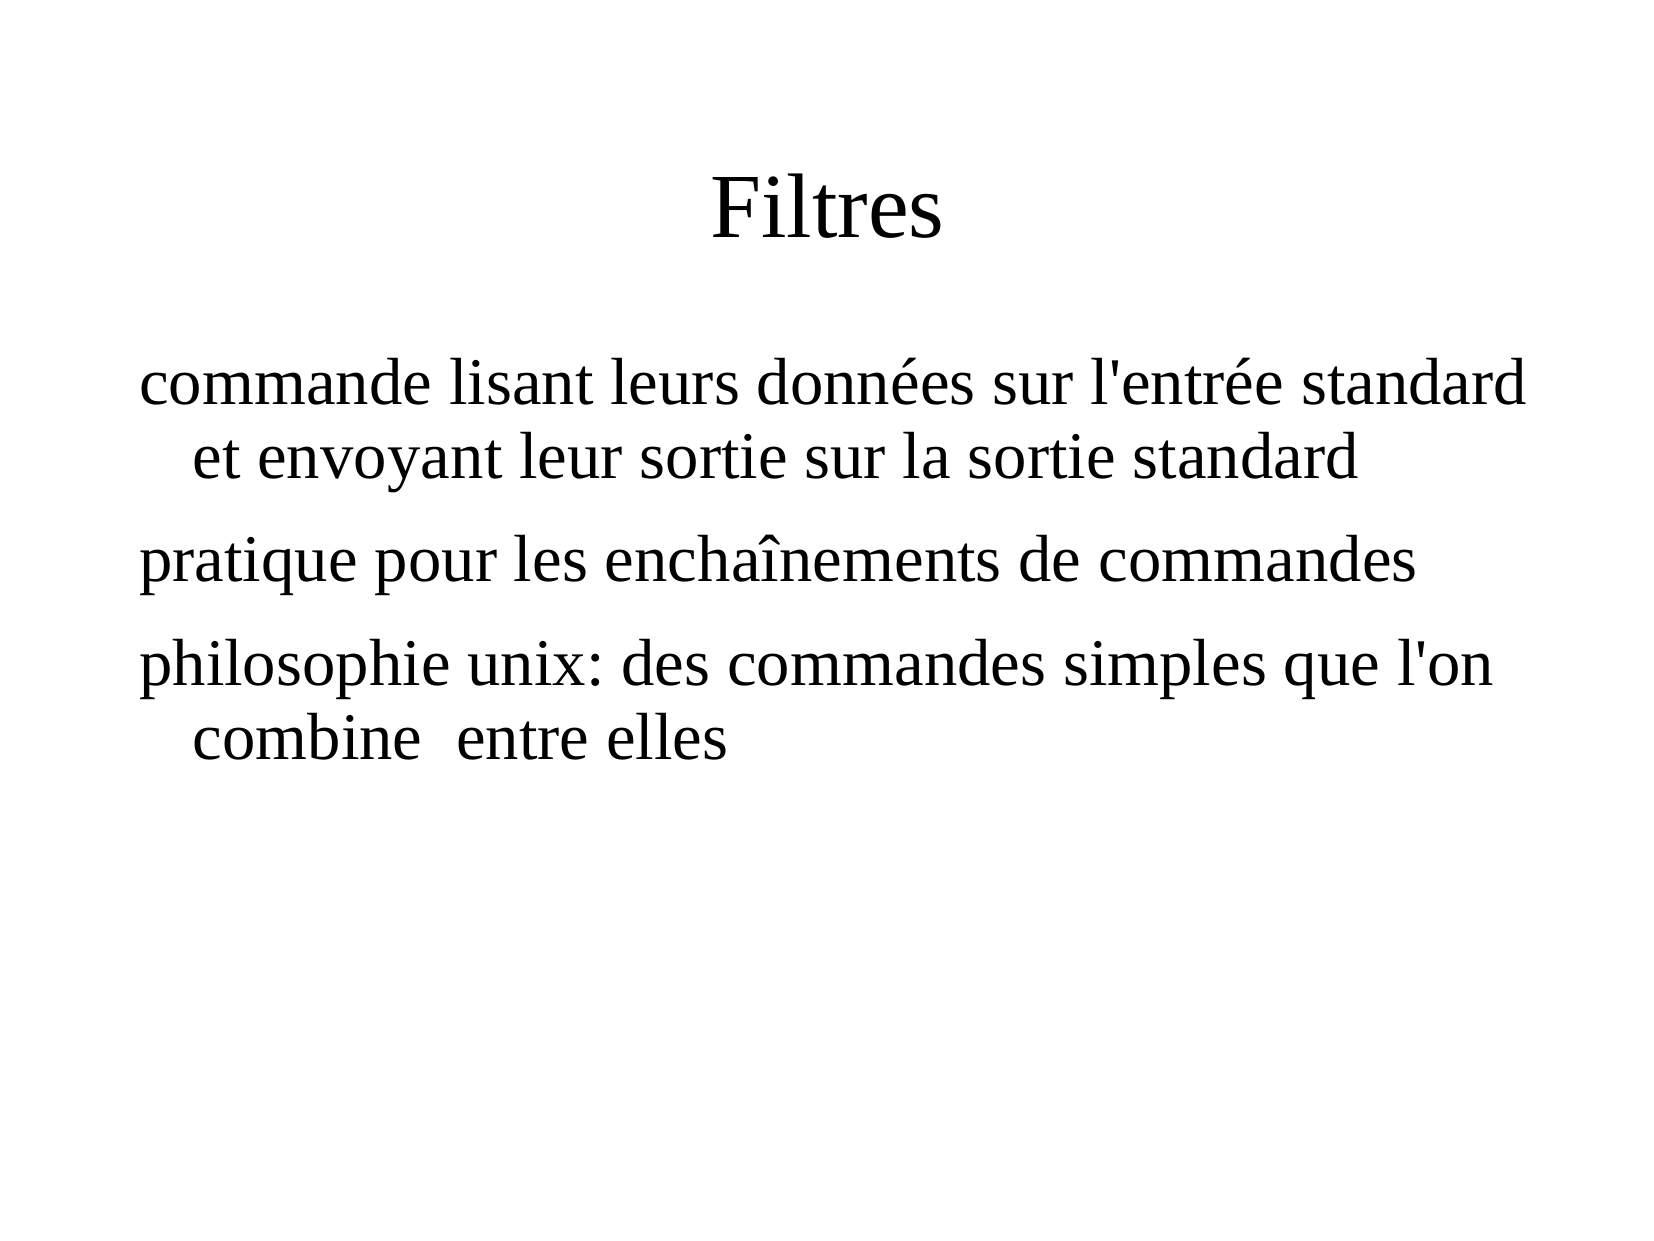

# Filtres
commande lisant leurs données sur l'entrée standard et envoyant leur sortie sur la sortie standard
pratique pour les enchaînements de commandes
philosophie unix: des commandes simples que l'on combine entre elles